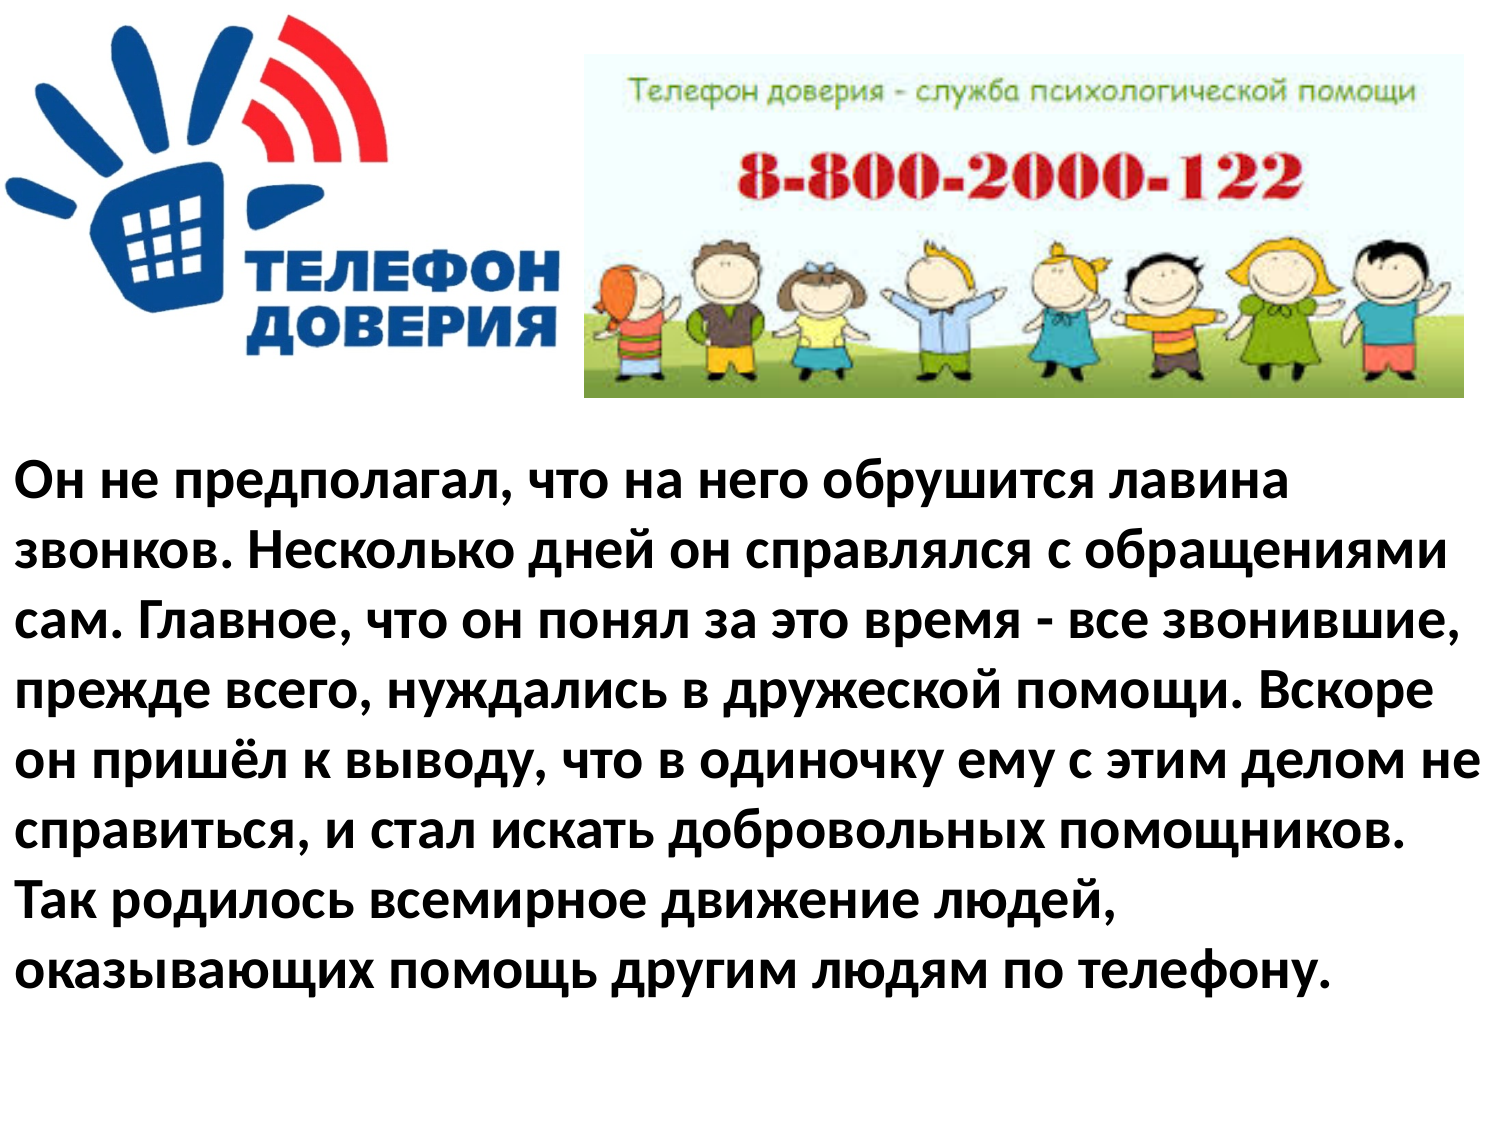

Он не предполагал, что на него обрушится лавина звонков. Несколько дней он справлялся с обращениями сам. Главное, что он понял за это время - все звонившие, прежде всего, нуждались в дружеской помощи. Вскоре он пришёл к выводу, что в одиночку ему с этим делом не справиться, и стал искать добровольных помощников. Так родилось всемирное движение людей, оказывающих помощь другим людям по телефону.